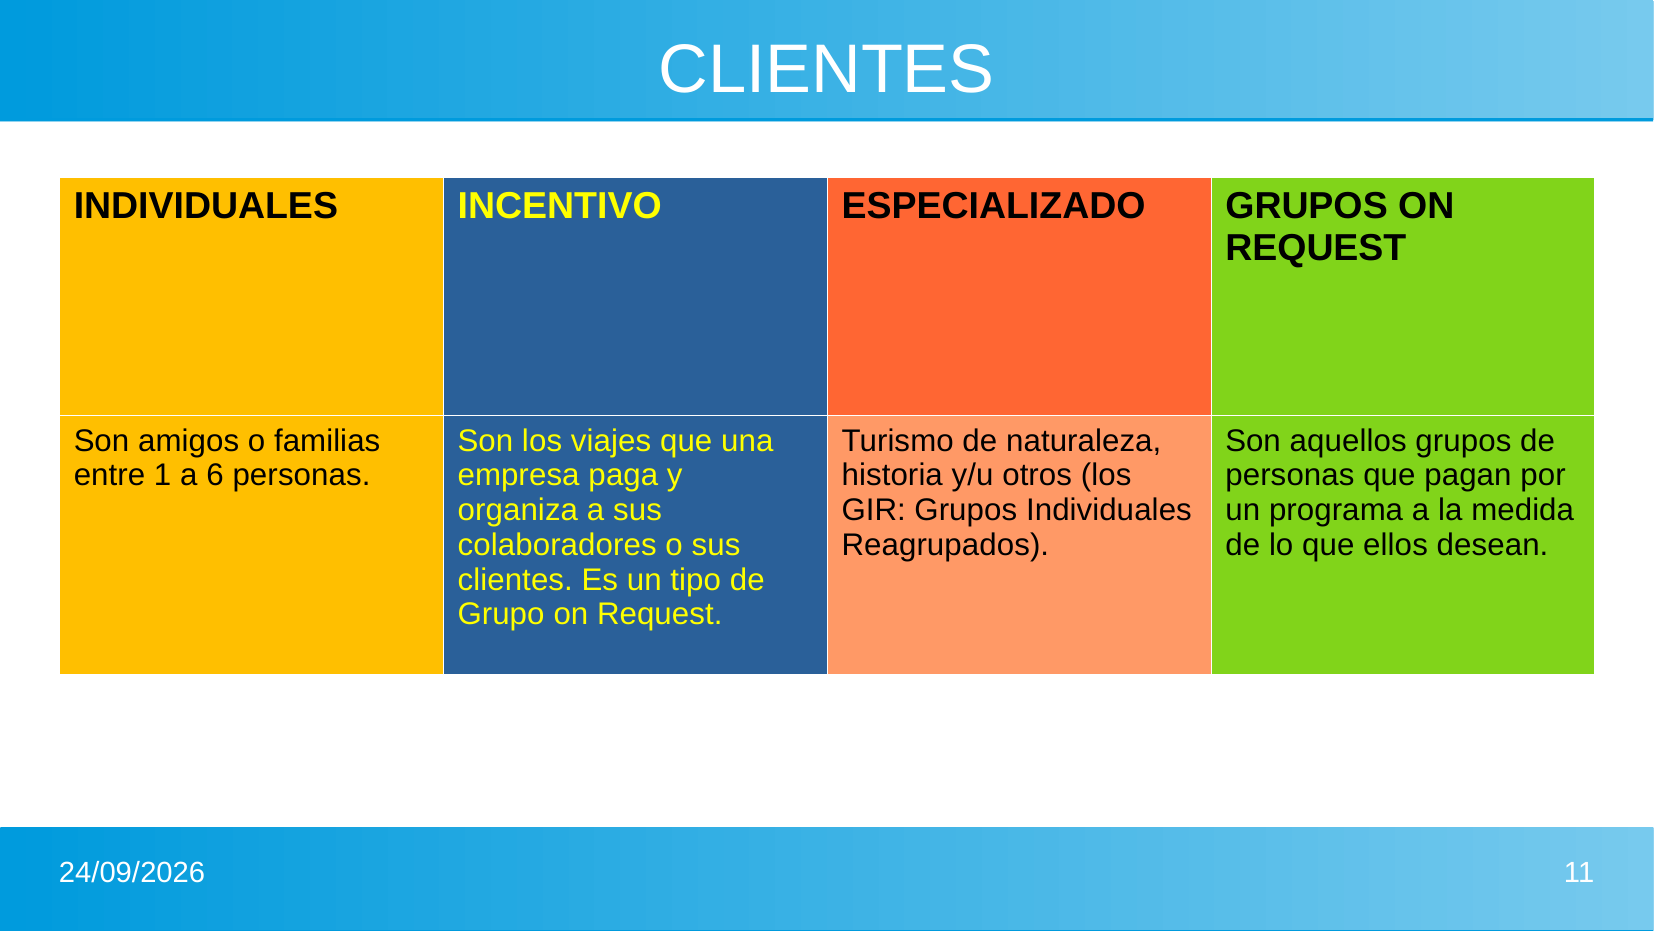

# CLIENTES
| INDIVIDUALES | INCENTIVO | ESPECIALIZADO | GRUPOS ON REQUEST |
| --- | --- | --- | --- |
| Son amigos o familias entre 1 a 6 personas. | Son los viajes que una empresa paga y organiza a sus colaboradores o sus clientes. Es un tipo de Grupo on Request. | Turismo de naturaleza, historia y/u otros (los GIR: Grupos Individuales Reagrupados). | Son aquellos grupos de personas que pagan por un programa a la medida de lo que ellos desean. |
11